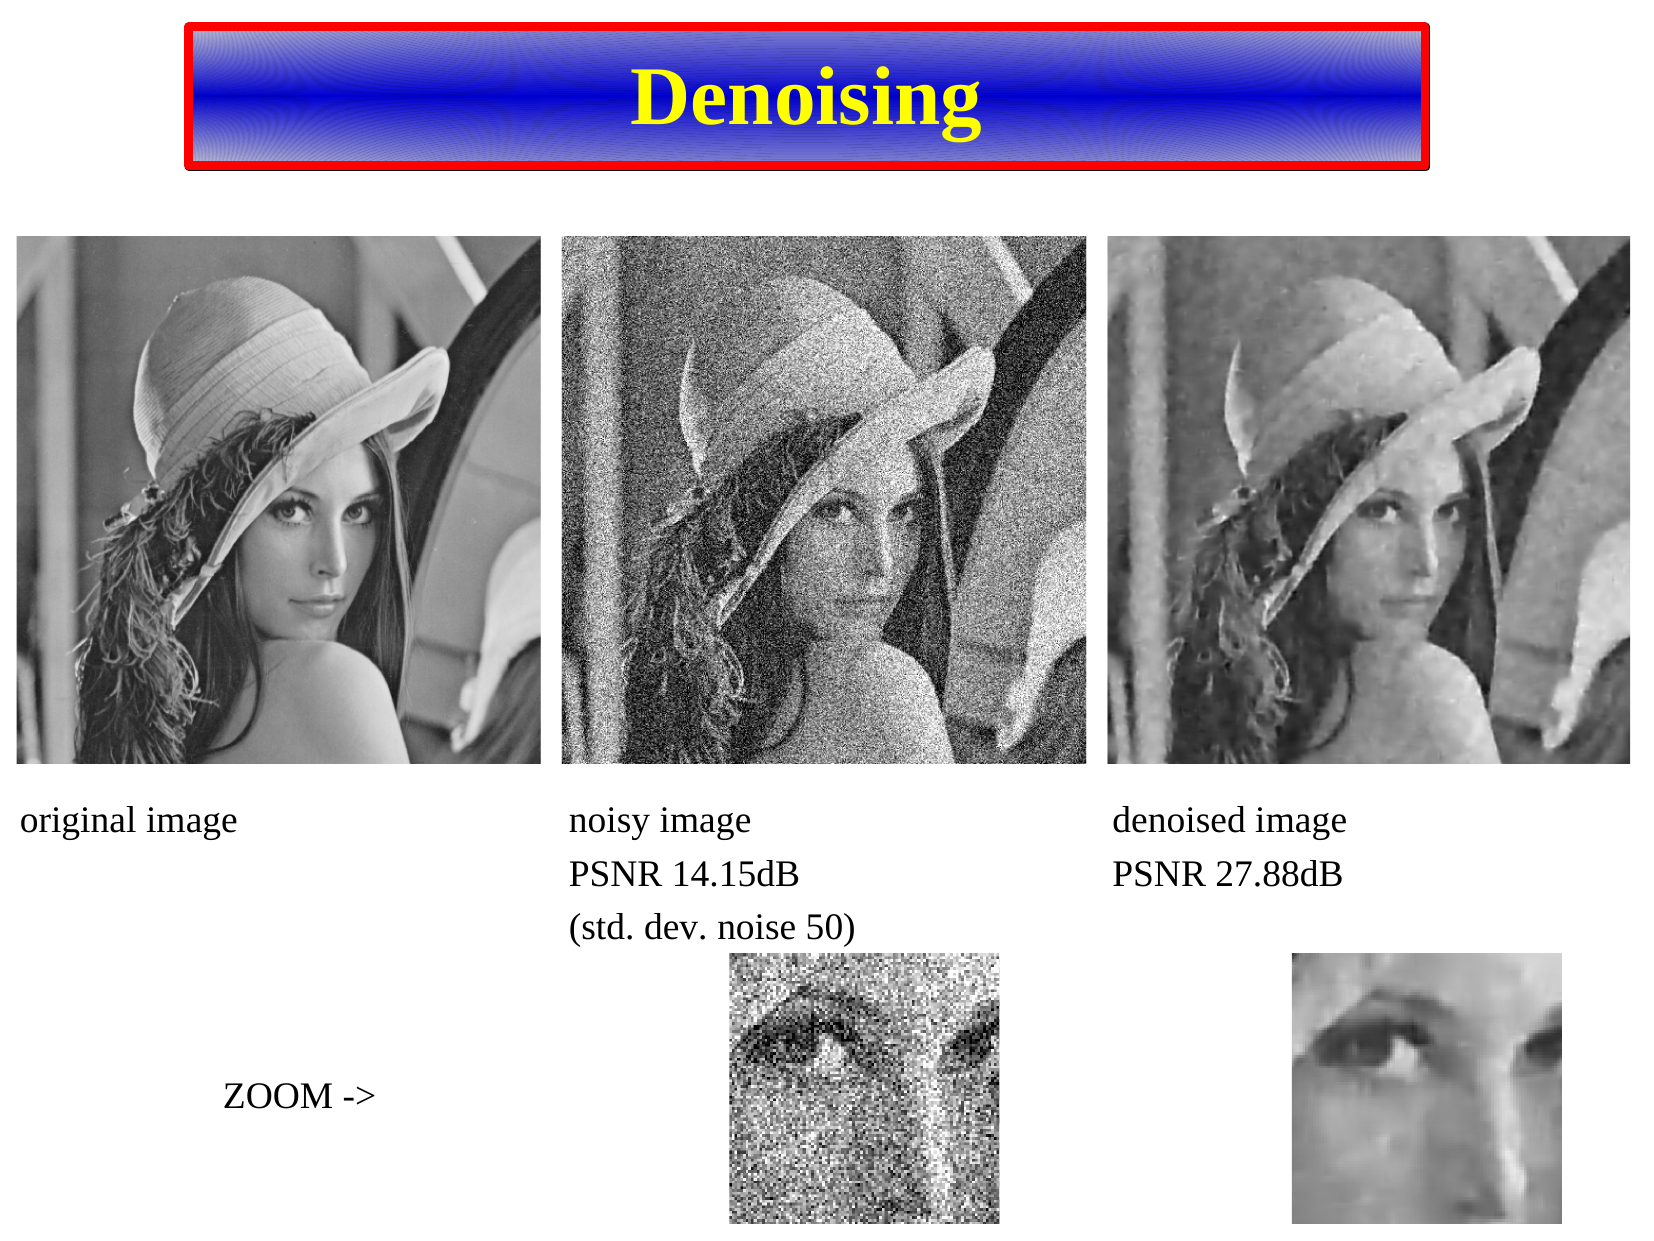

# Denoising
original image
noisy image
PSNR 14.15dB
(std. dev. noise 50)
denoised image
PSNR 27.88dB
ZOOM ->